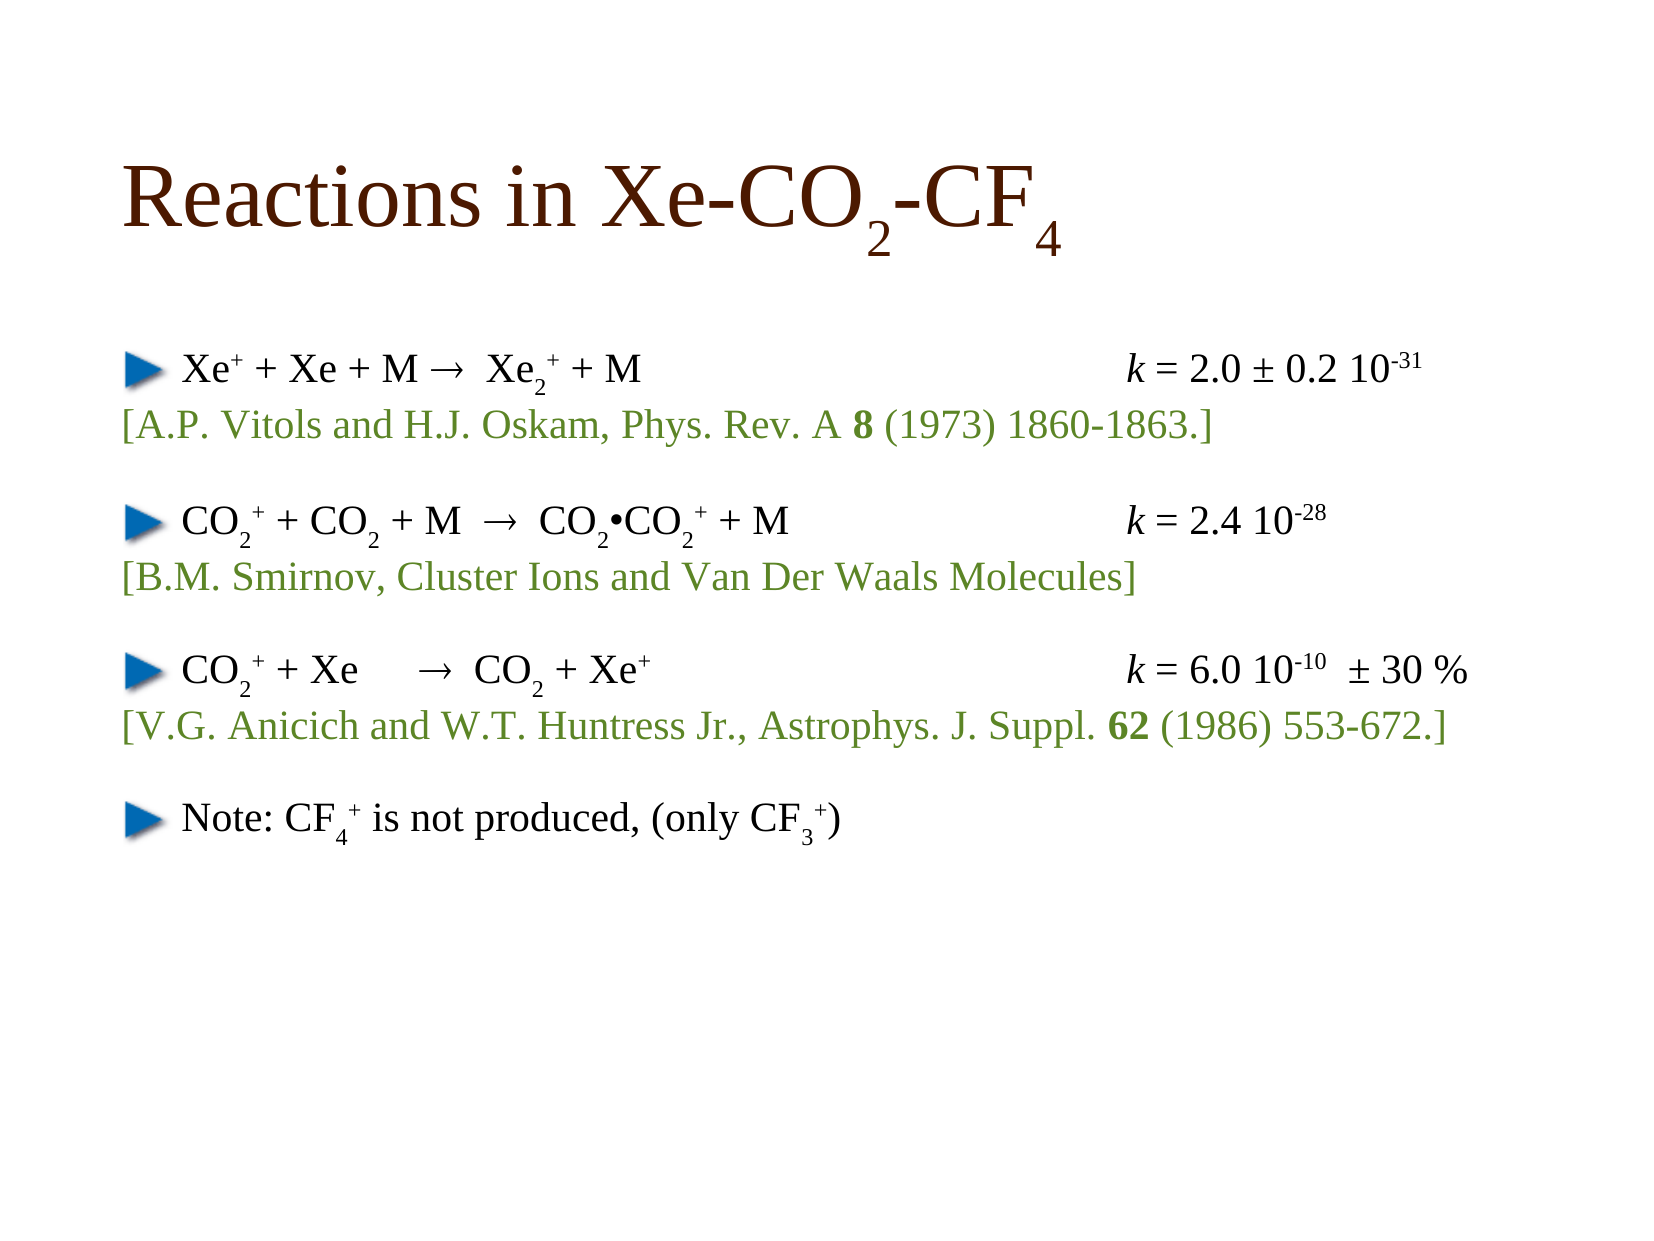

Reactions in Xe-CO2-CF4
# Xe+ + Xe + M  Xe2+ + M					k = 2.0 ± 0.2 10-31
[A.P. Vitols and H.J. Oskam, Phys. Rev. A 8 (1973) 1860-1863.]
CO2+ + CO2 + M  CO2CO2+ + M			k = 2.4 10-28
[B.M. Smirnov, Cluster Ions and Van Der Waals Molecules]
CO2+ + Xe	 CO2 + Xe+					k = 6.0 10-10 ± 30 %
[V.G. Anicich and W.T. Huntress Jr., Astrophys. J. Suppl. 62 (1986) 553-672.]
Note: CF4+ is not produced, (only CF3+)